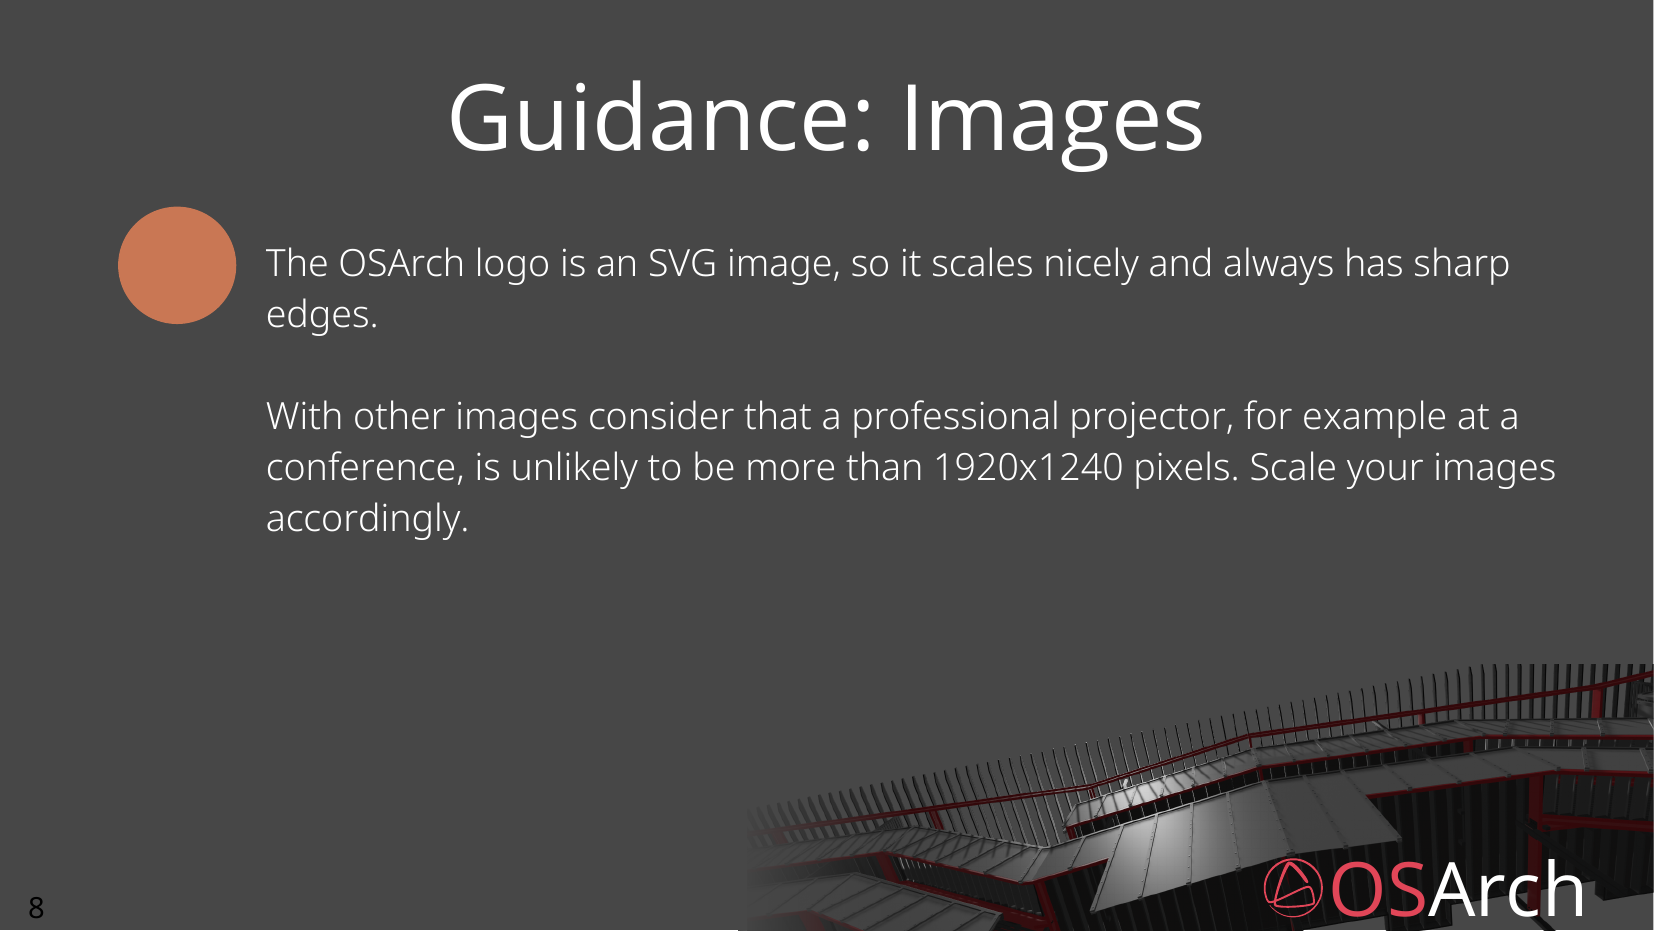

# Guidance: Images
The OSArch logo is an SVG image, so it scales nicely and always has sharp edges.
With other images consider that a professional projector, for example at a conference, is unlikely to be more than 1920x1240 pixels. Scale your images accordingly.